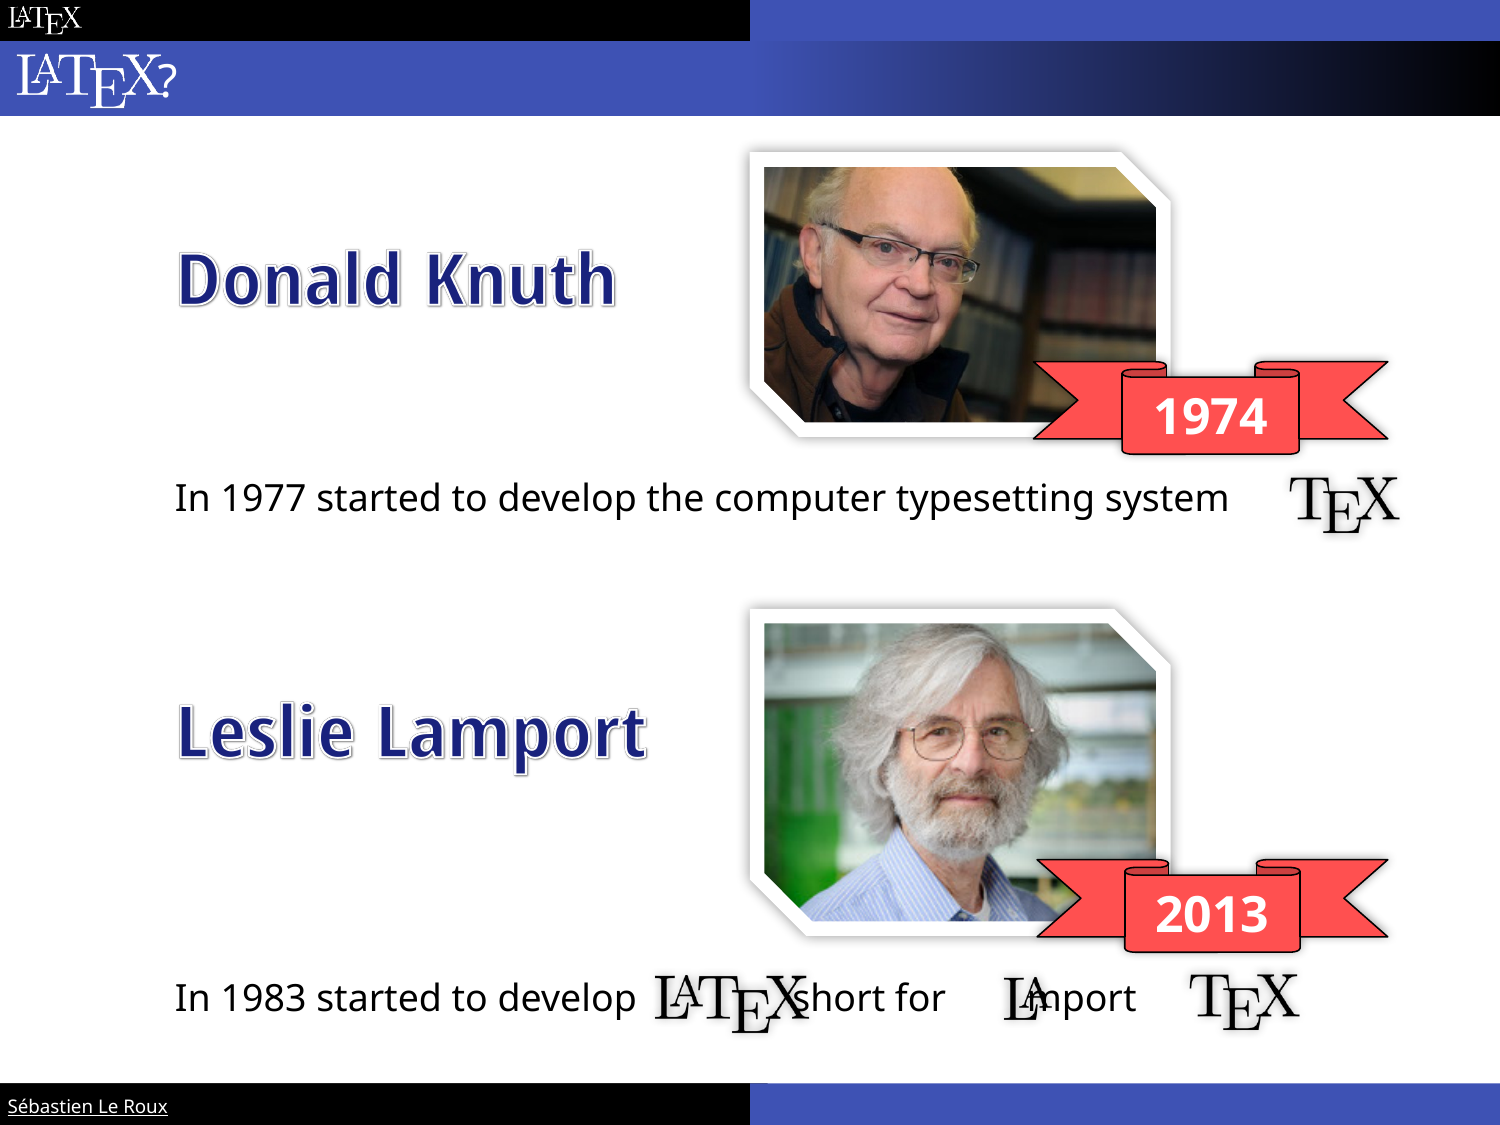

# ?
In 1977 started to develop the computer typesetting system
In 1983 started to develop short for mport
1974
2013